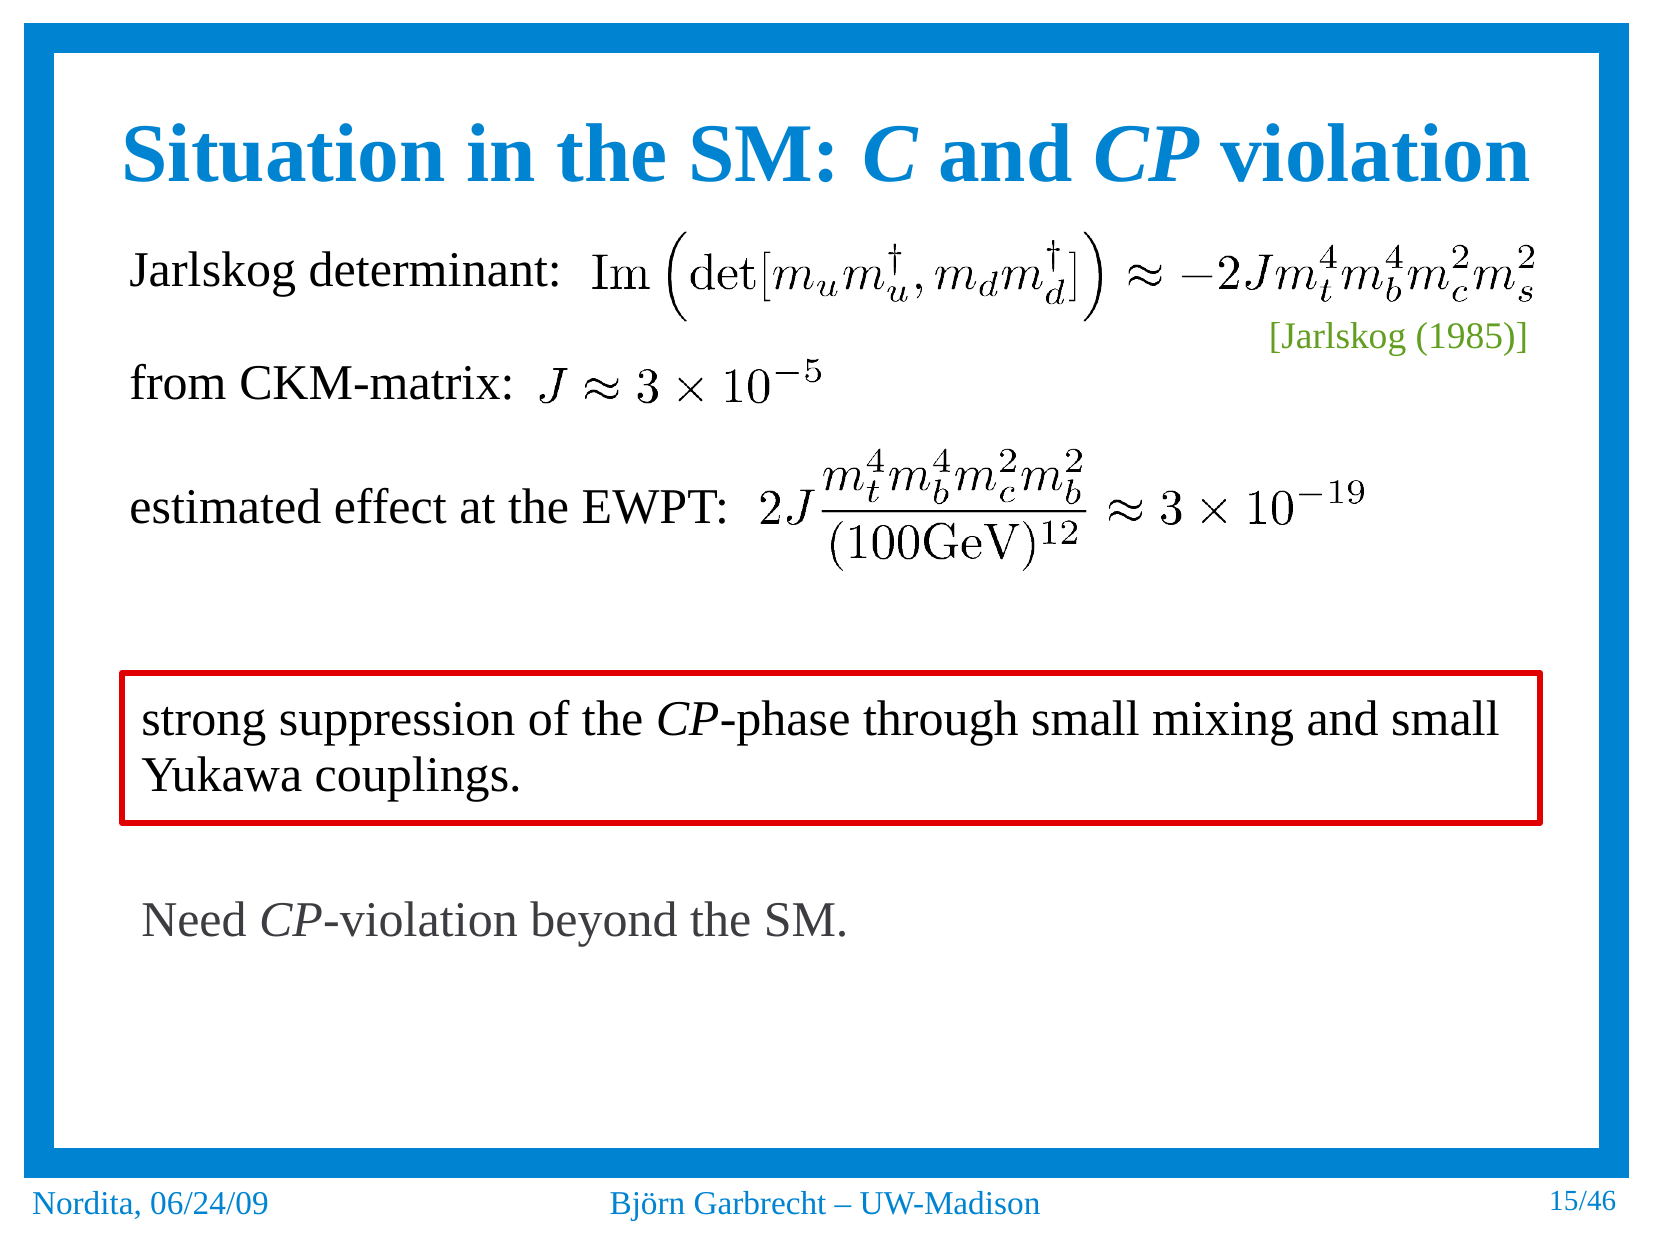

# Situation in the SM: C and CP violation
Jarlskog determinant:
[Jarlskog (1985)]
from CKM-matrix:
estimated effect at the EWPT:
strong suppression of the CP-phase through small mixing and small
Yukawa couplings.
Need CP-violation beyond the SM.
Björn Garbrecht – UW-Madison
15